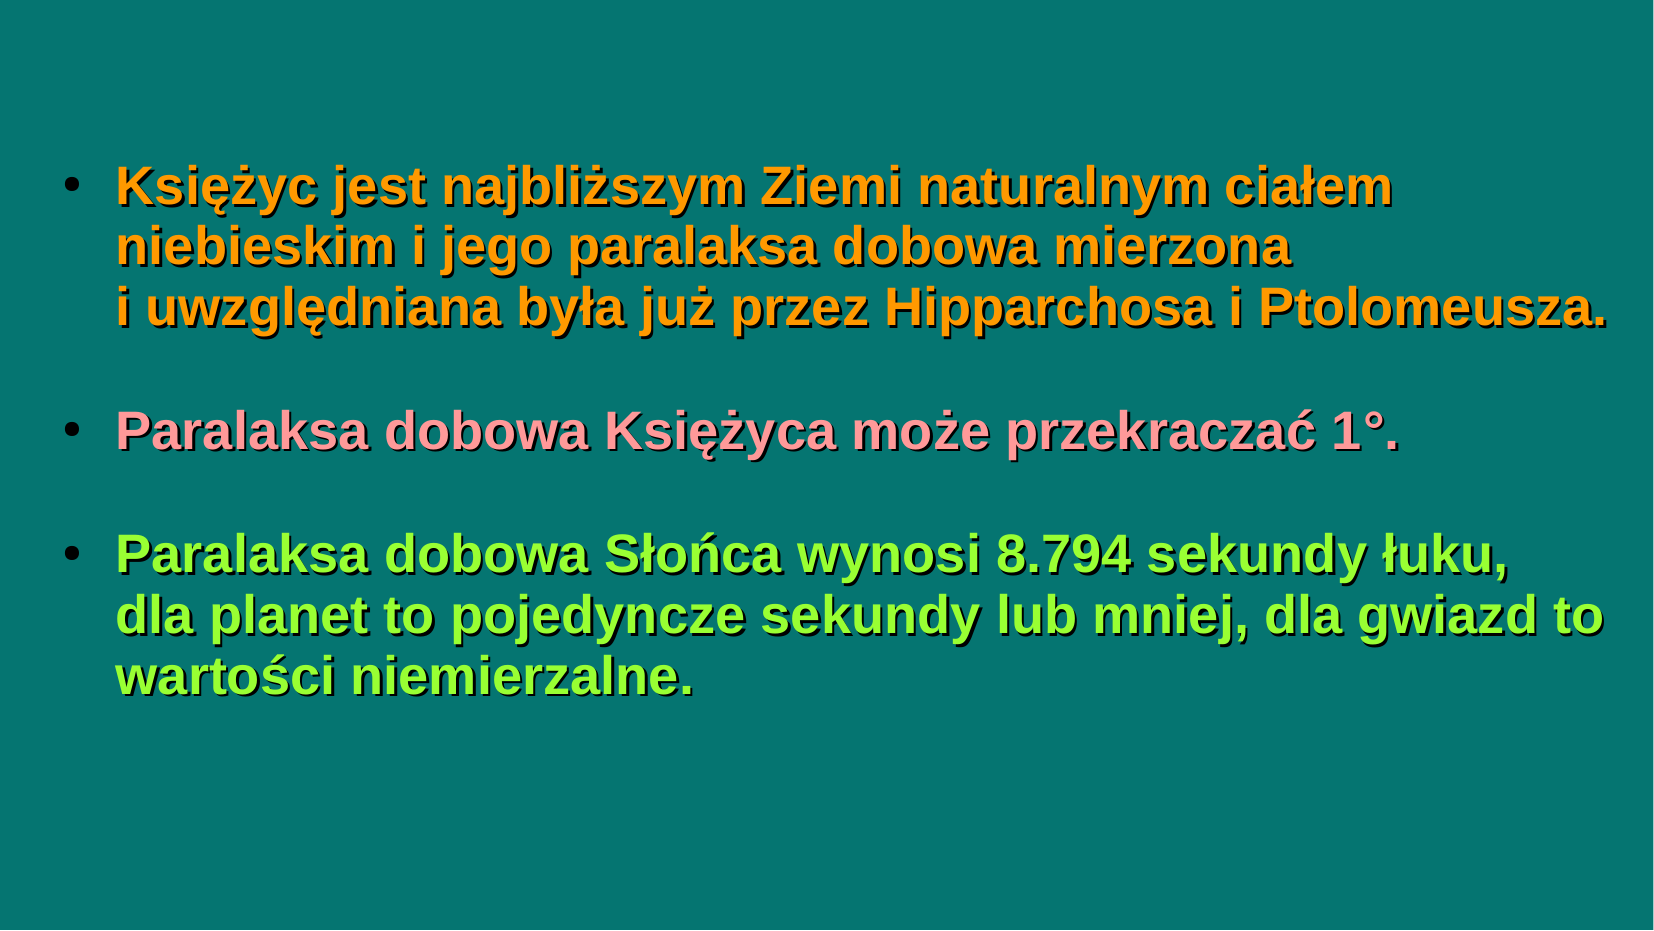

# Księżyc jest najbliższym Ziemi naturalnym ciałem niebieskim i jego paralaksa dobowa mierzona i uwzględniana była już przez Hipparchosa i Ptolomeusza.
Paralaksa dobowa Księżyca może przekraczać 1°.
Paralaksa dobowa Słońca wynosi 8.794 sekundy łuku, dla planet to pojedyncze sekundy lub mniej, dla gwiazd to wartości niemierzalne.